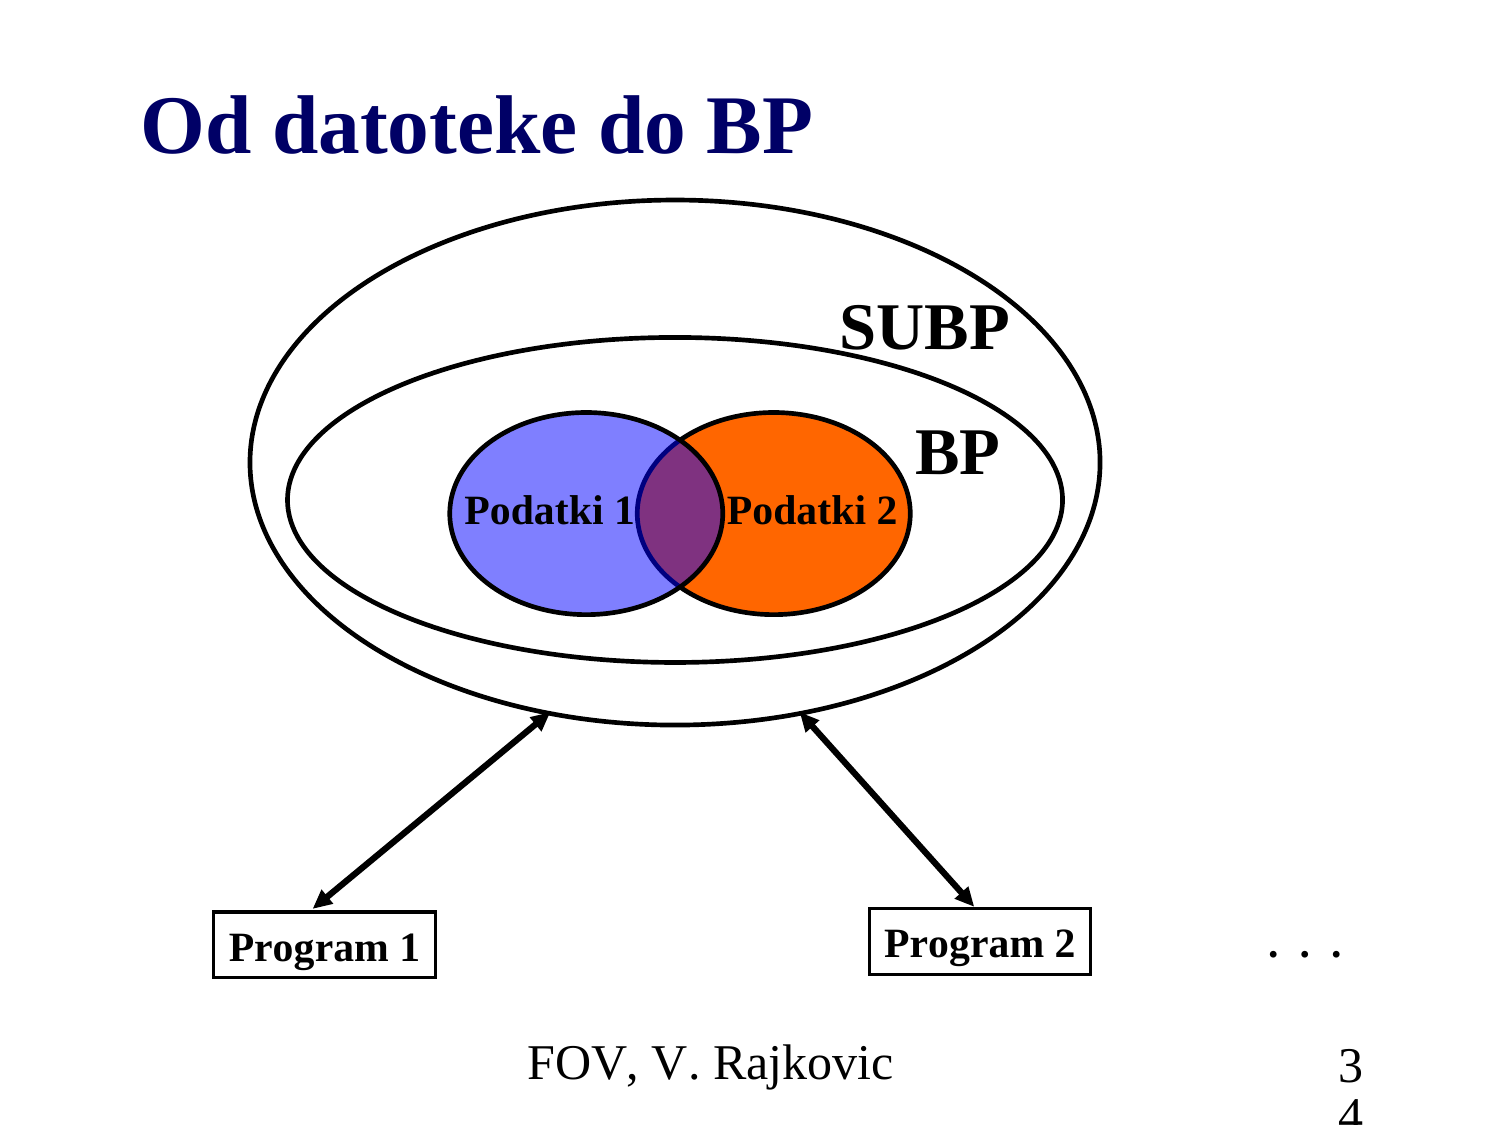

Od datoteke do BP
SUBP
BP
Podatki 1
Podatki 2
Program 2
. . .
Program 1
FOV, V. Rajkovic
34